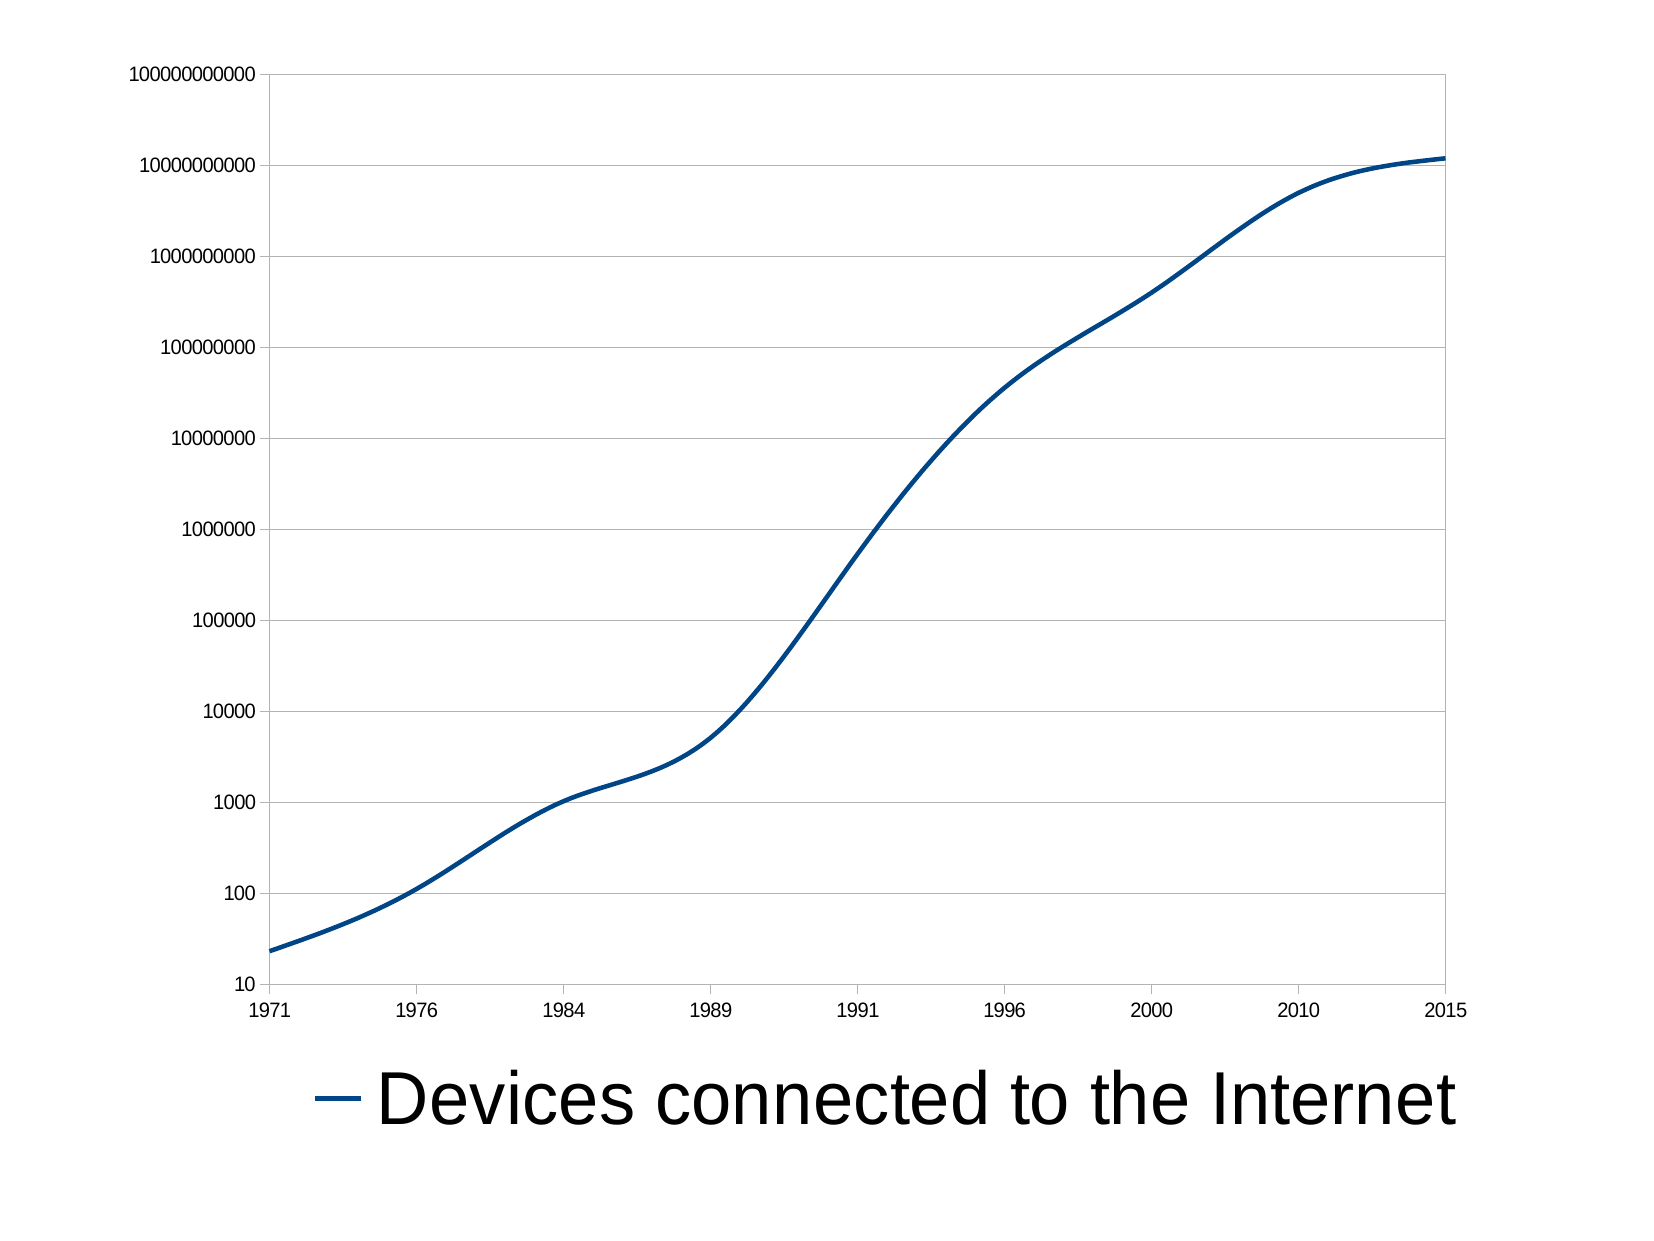

### Chart
| Category | Devices connected to the Internet |
|---|---|
| 1971 | 23.0 |
| 1976 | 111.0 |
| 1984 | 1024.0 |
| 1989 | 5089.0 |
| 1991 | 535000.0 |
| 1996 | 36000000.0 |
| 2000 | 400000000.0 |
| 2010 | 5000000000.0 |
| 2015 | 12000000000.0 |